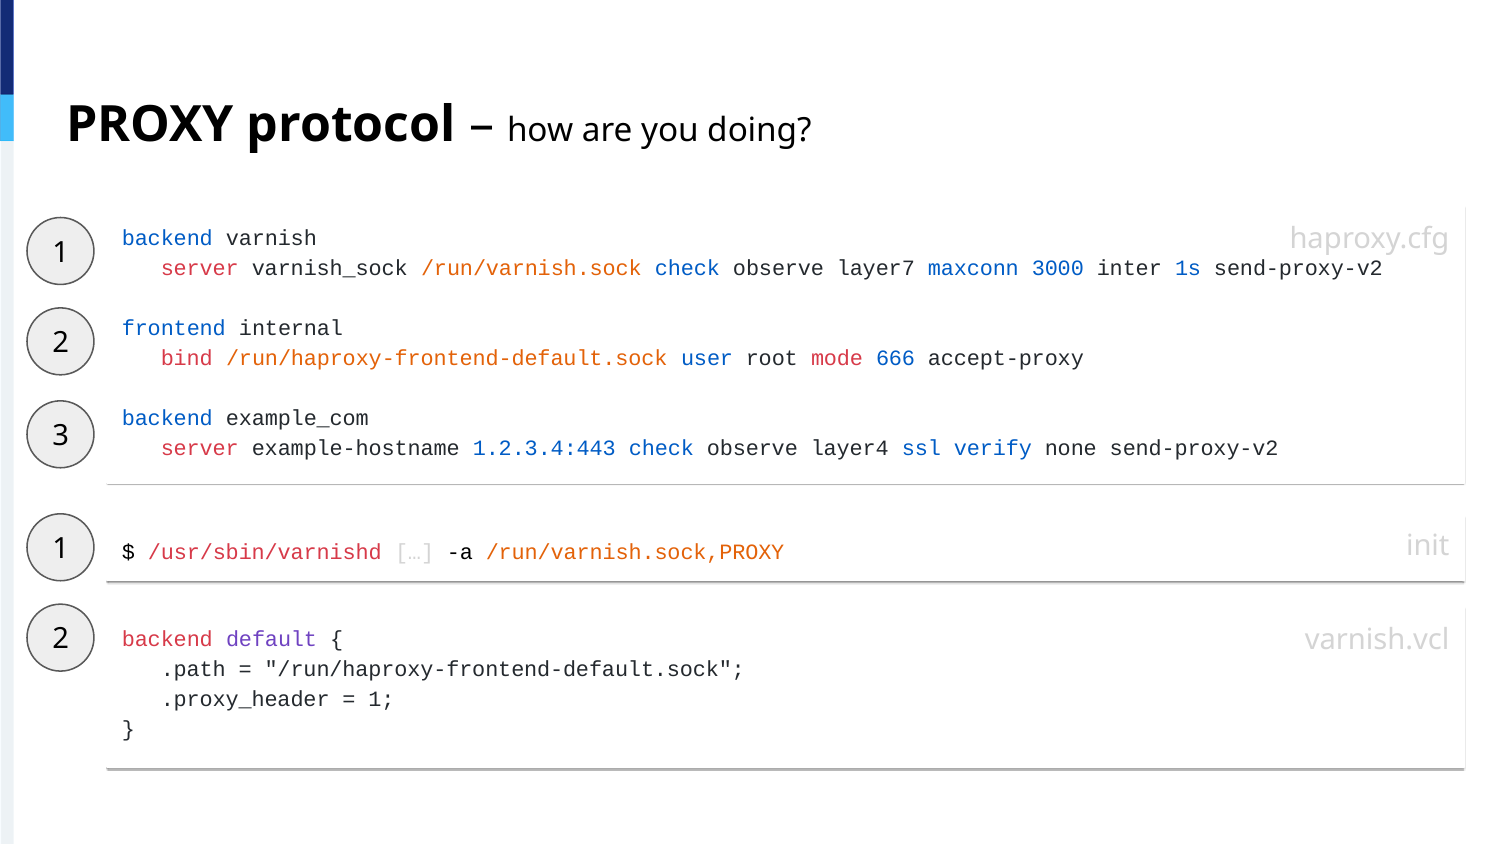

# PROXY protocol – how are you doing?
backend varnish
 server varnish_sock /run/varnish.sock check observe layer7 maxconn 3000 inter 1s send-proxy-v2
frontend internal
 bind /run/haproxy-frontend-default.sock user root mode 666 accept-proxy
backend example_com
 server example-hostname 1.2.3.4:443 check observe layer4 ssl verify none send-proxy-v2
haproxy.cfg
1
1
2
2
3
init
$ /usr/sbin/varnishd […] -a /run/varnish.sock,PROXY
backend default {
 .path = "/run/haproxy-frontend-default.sock";
 .proxy_header = 1;
}
varnish.vcl